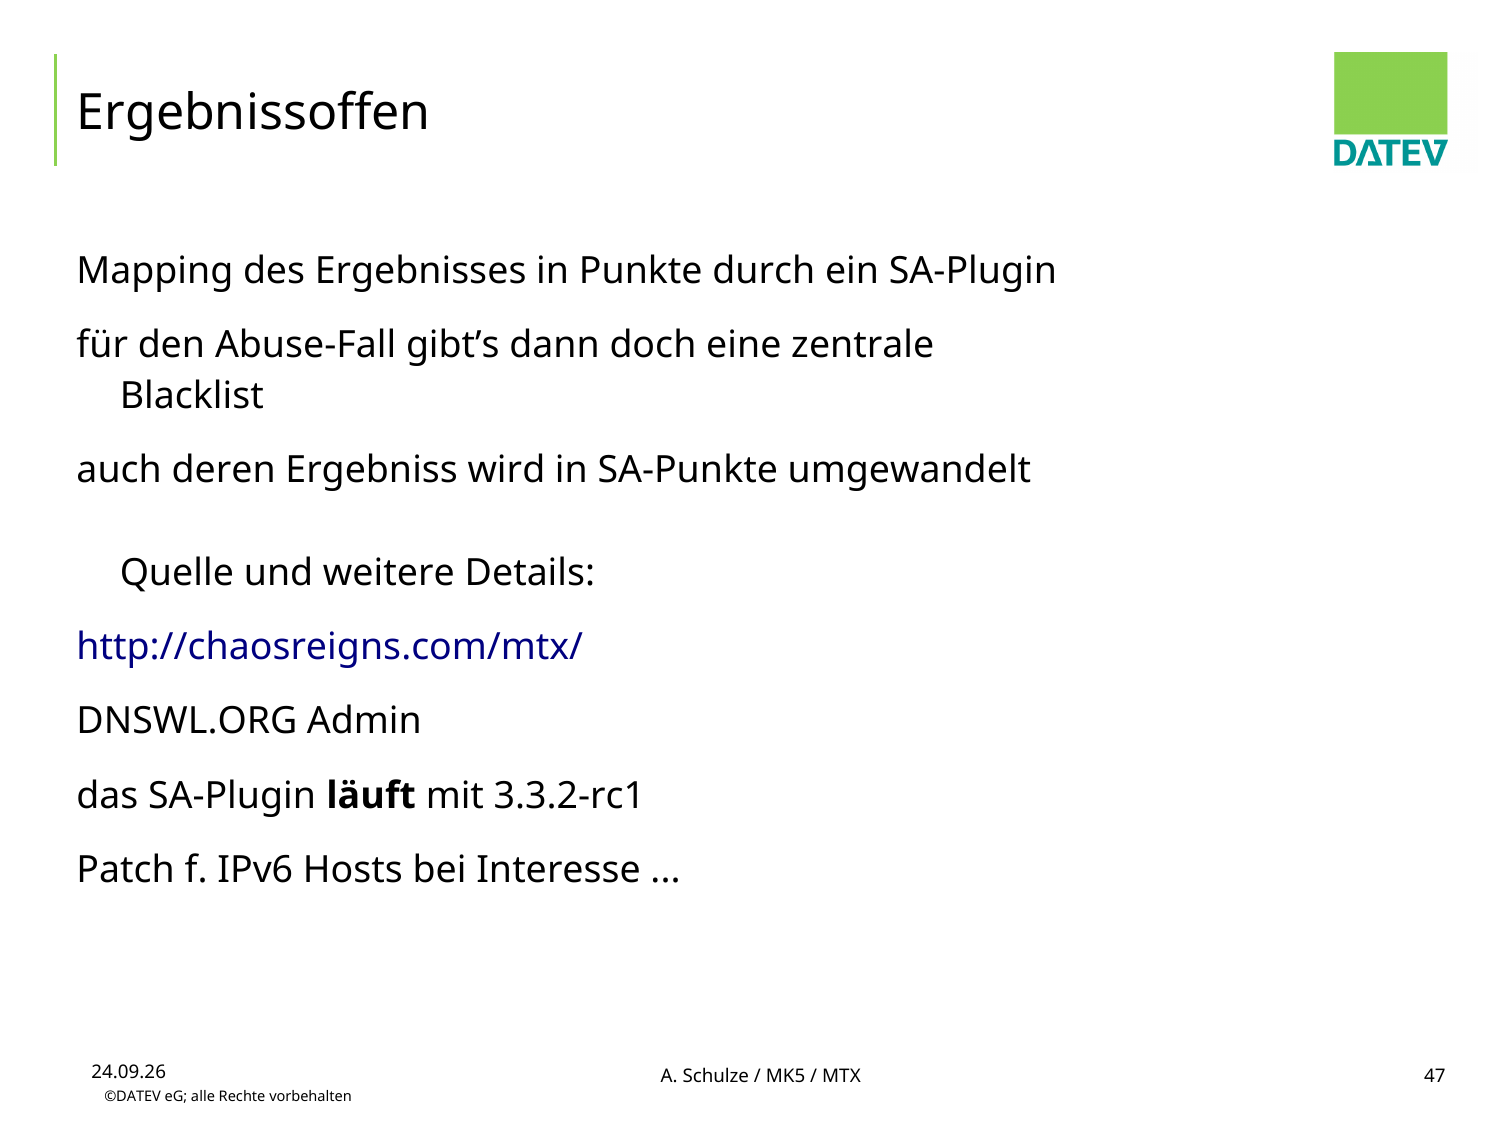

# Ergebnissoffen
Mapping des Ergebnisses in Punkte durch ein SA-Plugin
für den Abuse-Fall gibt’s dann doch eine zentrale
Blacklist
auch deren Ergebniss wird in SA-Punkte umgewandelt
Quelle und weitere Details:
http://chaosreigns.com/mtx/
DNSWL.ORG Admin
das SA-Plugin läuft mit 3.3.2-rc1
Patch f. IPv6 Hosts bei Interesse ...
A. Schulze / MK5 / MTX
47